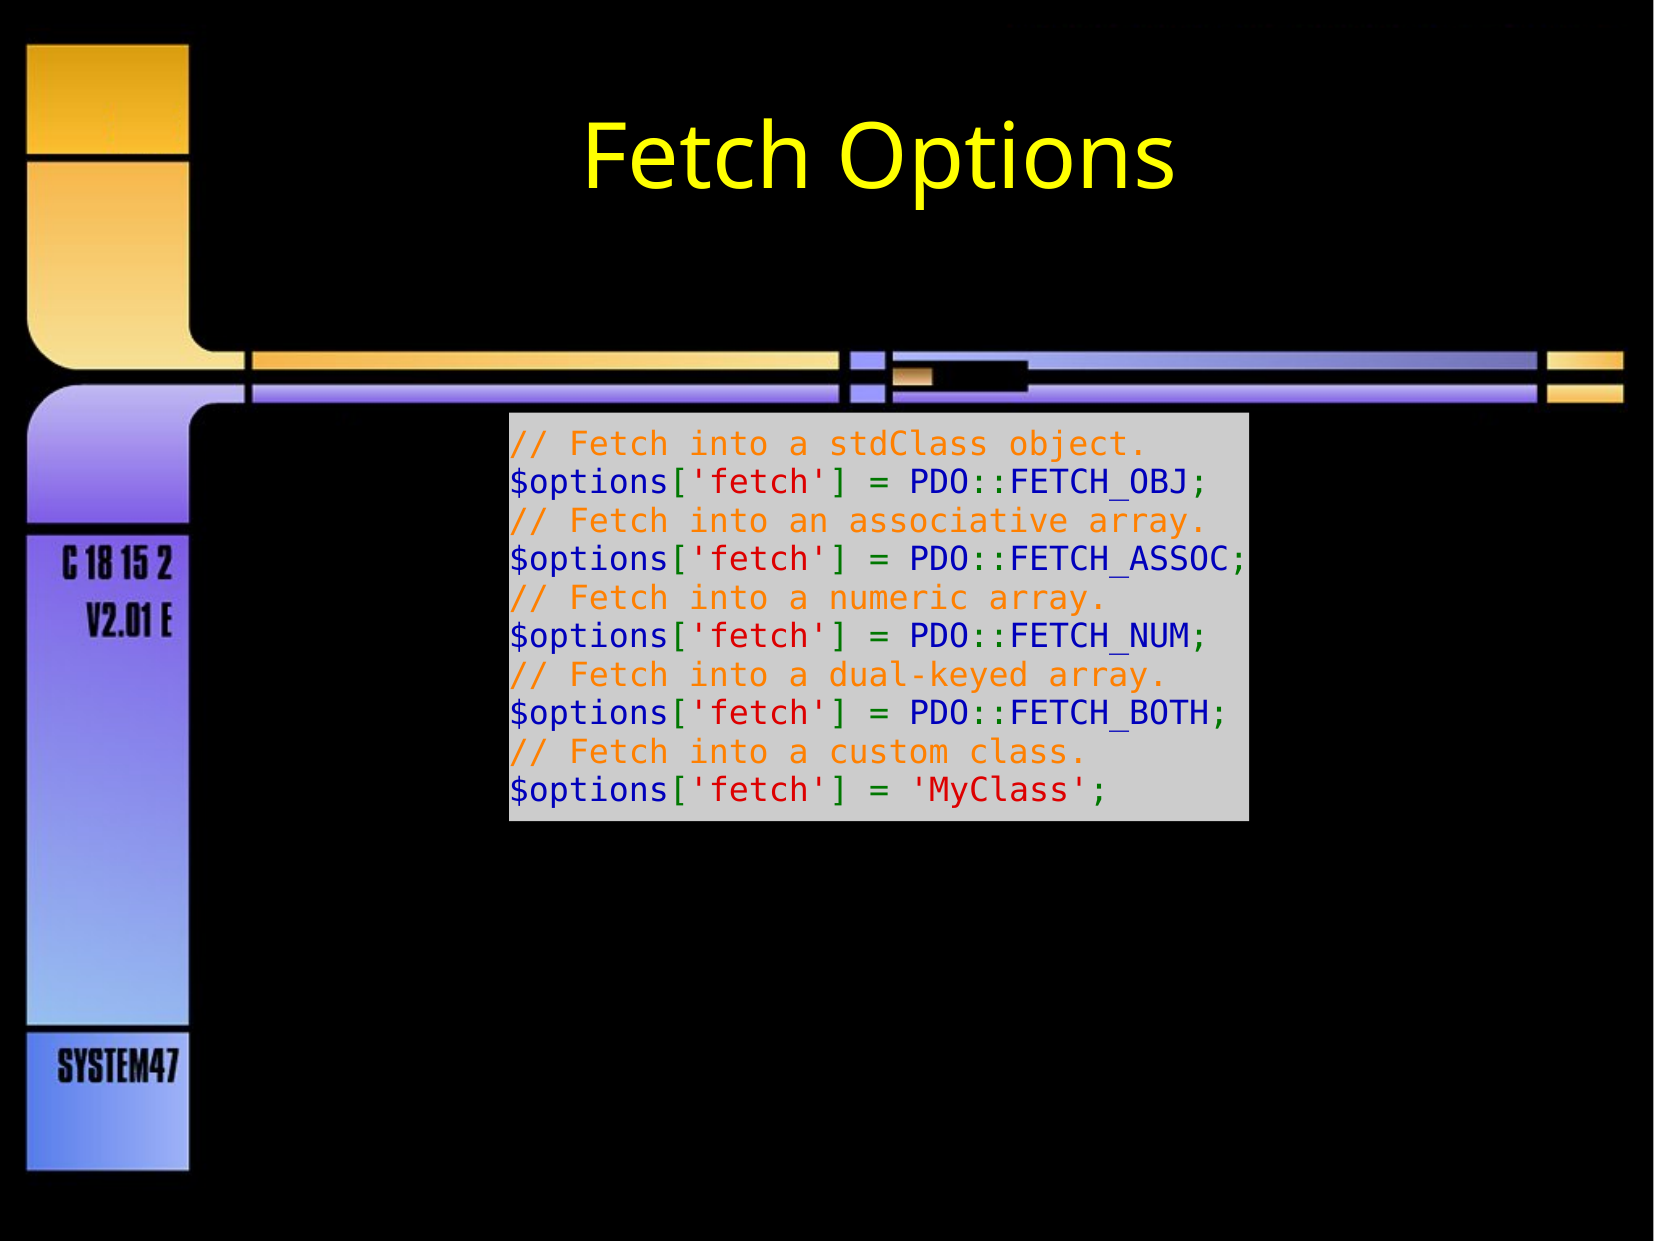

# Fetch Options
// Fetch into a stdClass object.
$options['fetch'] = PDO::FETCH_OBJ;
// Fetch into an associative array.
$options['fetch'] = PDO::FETCH_ASSOC;
// Fetch into a numeric array.
$options['fetch'] = PDO::FETCH_NUM;
// Fetch into a dual-keyed array.
$options['fetch'] = PDO::FETCH_BOTH;
// Fetch into a custom class.
$options['fetch'] = 'MyClass';